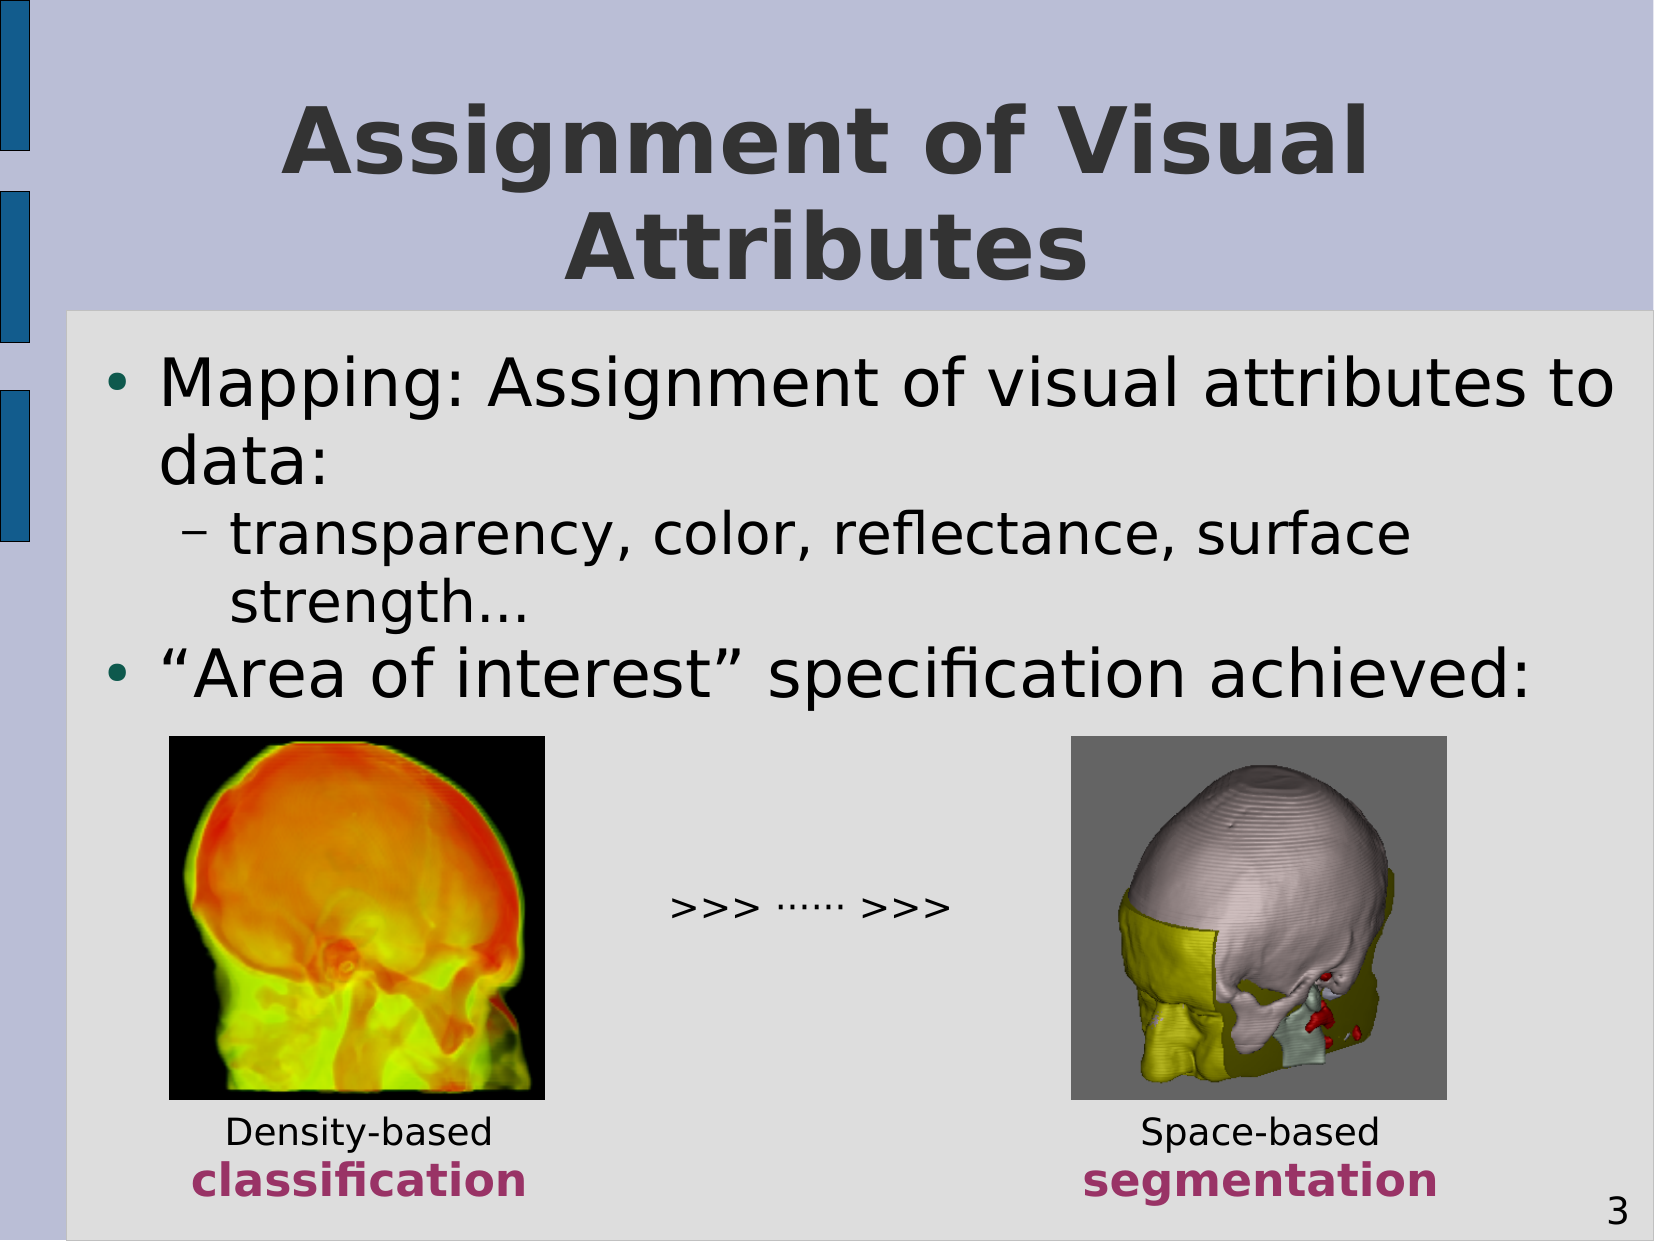

# Assignment of Visual Attributes
Mapping: Assignment of visual attributes to data:
transparency, color, reflectance, surface strength...
“Area of interest” specification achieved:
>>> ······ >>>
Density-based
classification
Space-based
segmentation